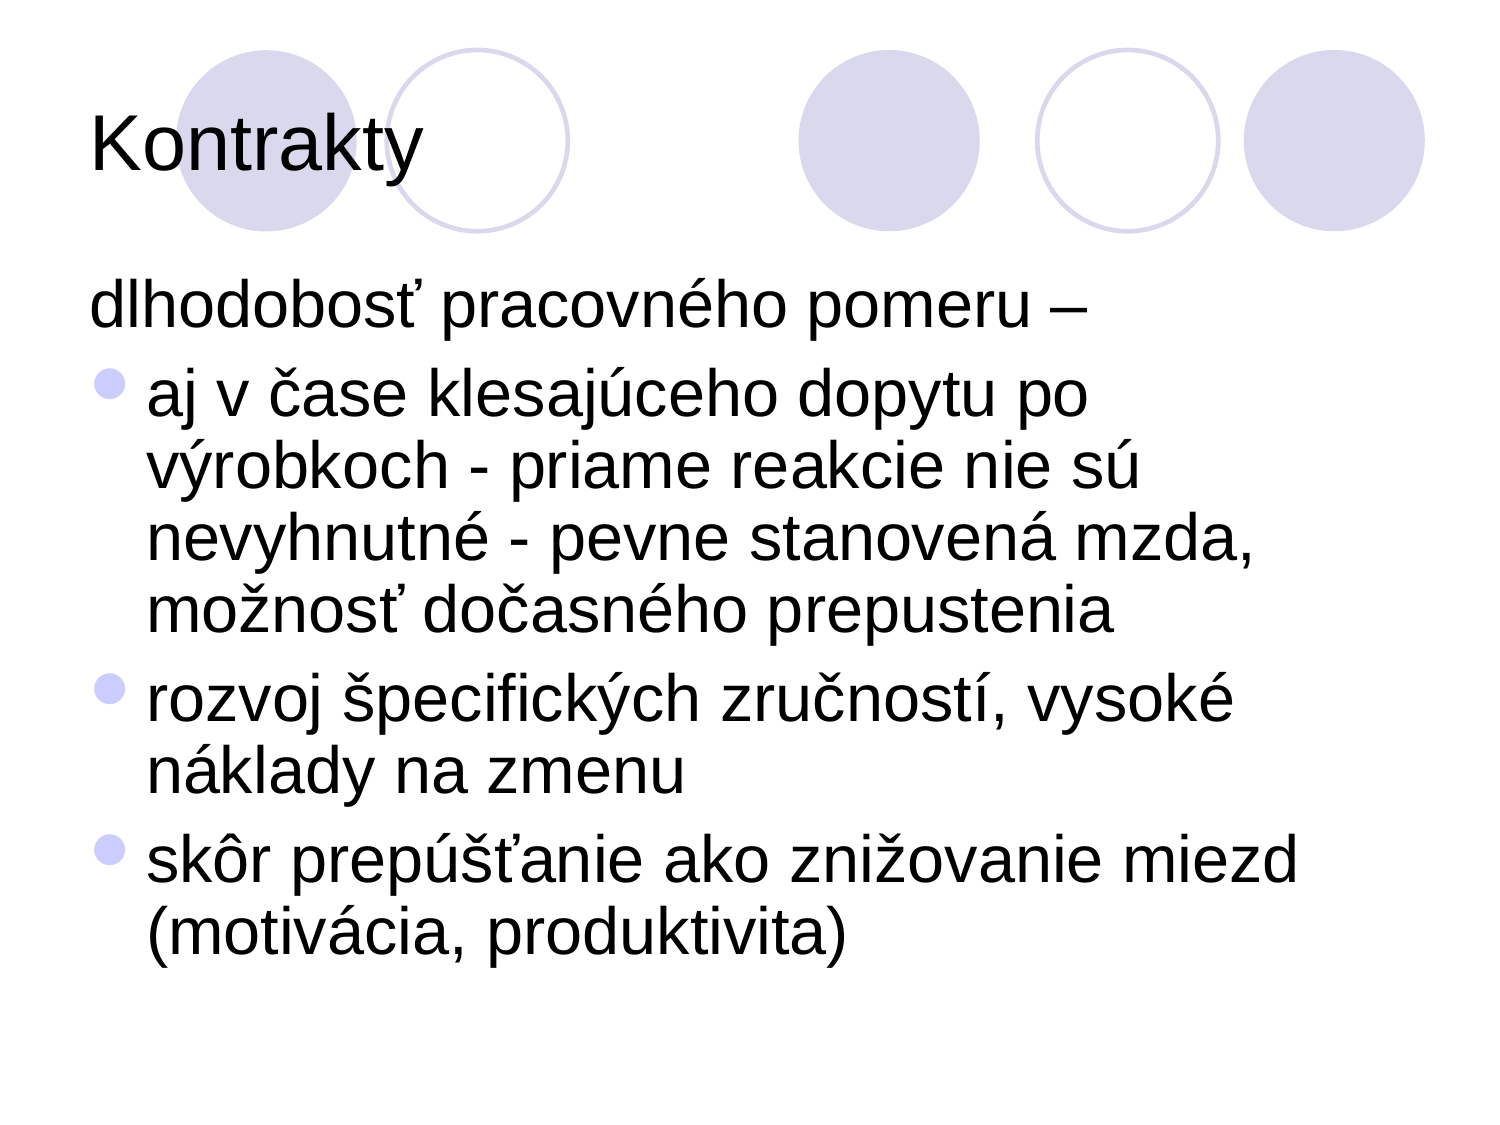

# Kontrakty
dlhodobosť pracovného pomeru –
aj v čase klesajúceho dopytu po výrobkoch - priame reakcie nie sú nevyhnutné - pevne stanovená mzda, možnosť dočasného prepustenia
rozvoj špecifických zručností, vysoké náklady na zmenu
skôr prepúšťanie ako znižovanie miezd (motivácia, produktivita)